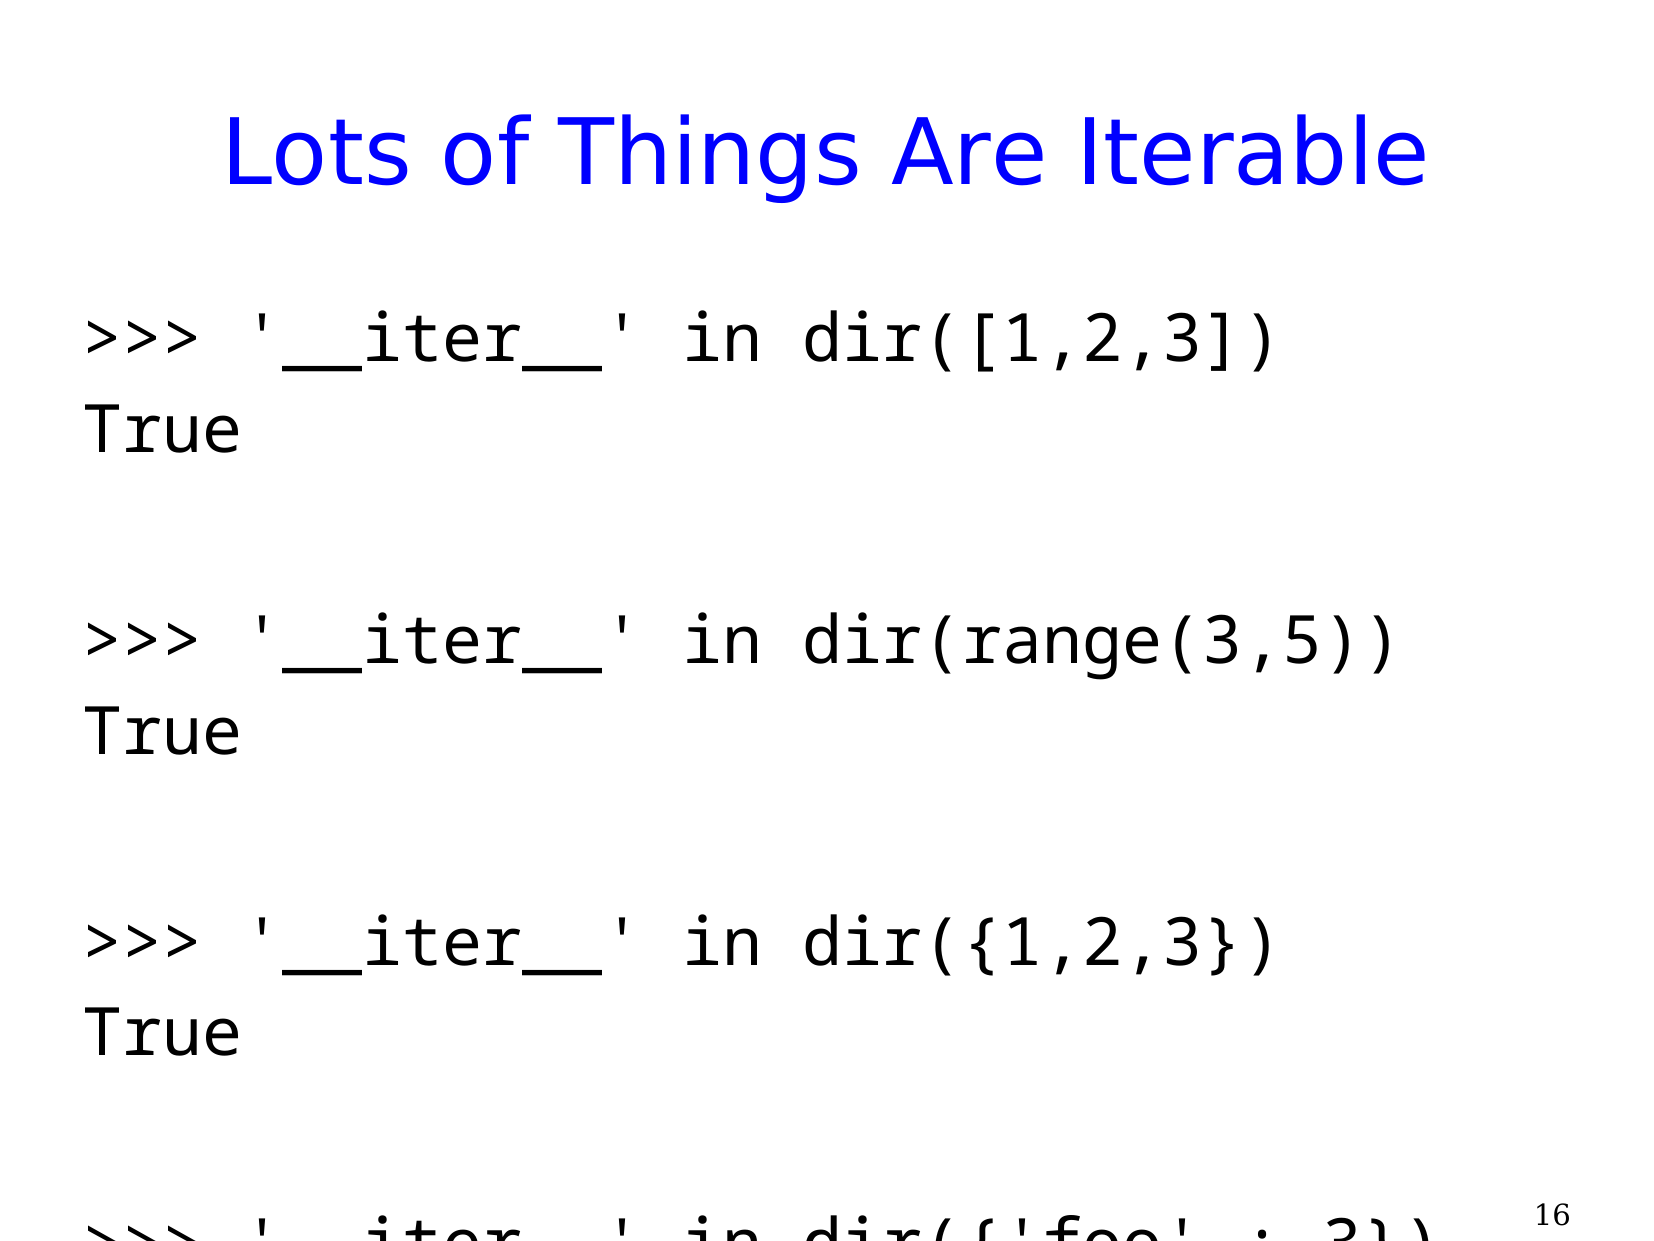

# Lots of Things Are Iterable
>>> '__iter__' in dir([1,2,3])
True
>>> '__iter__' in dir(range(3,5))
True
>>> '__iter__' in dir({1,2,3})
True
>>> '__iter__' in dir({'foo' : 3})
True
16